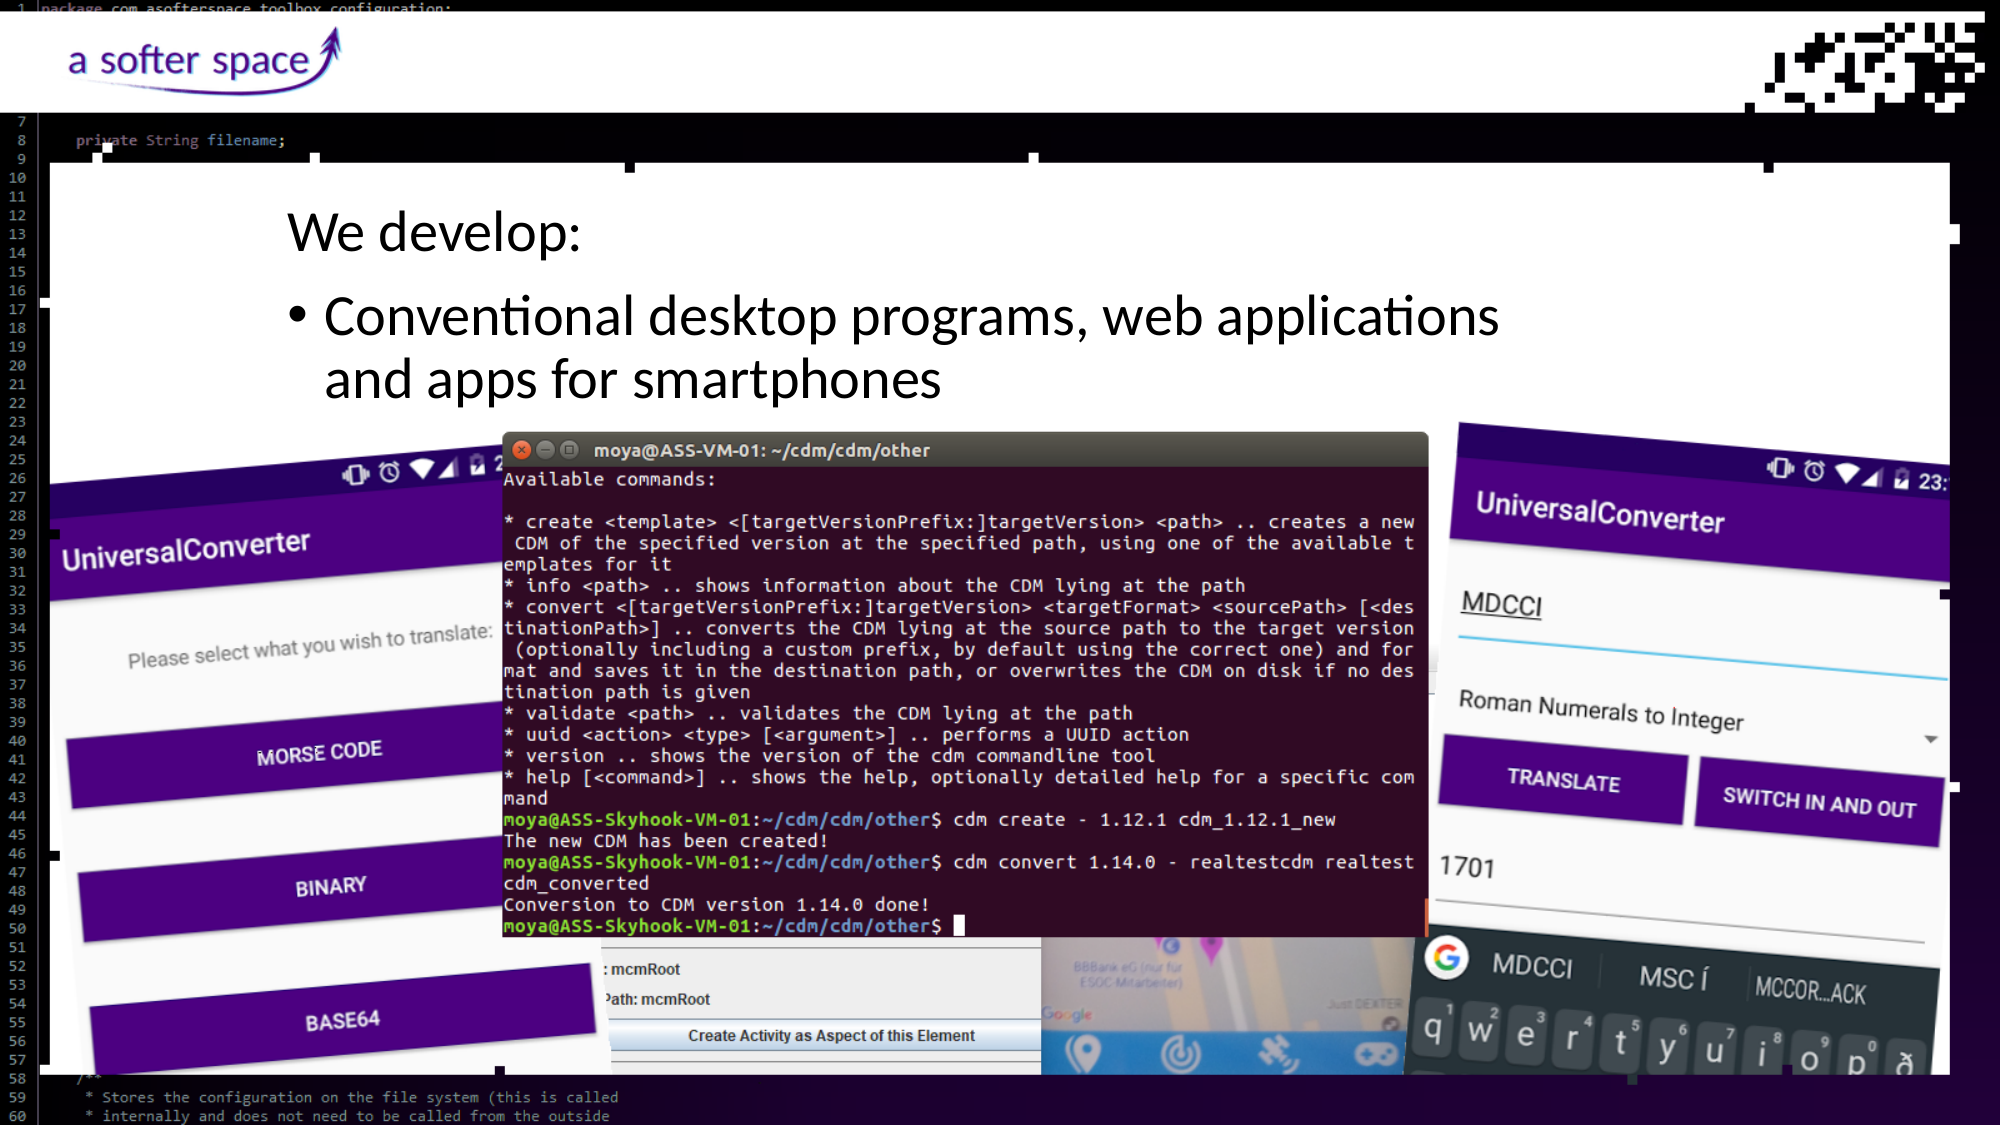

# We develop:
Conventional desktop programs, web applications
and apps for smartphones